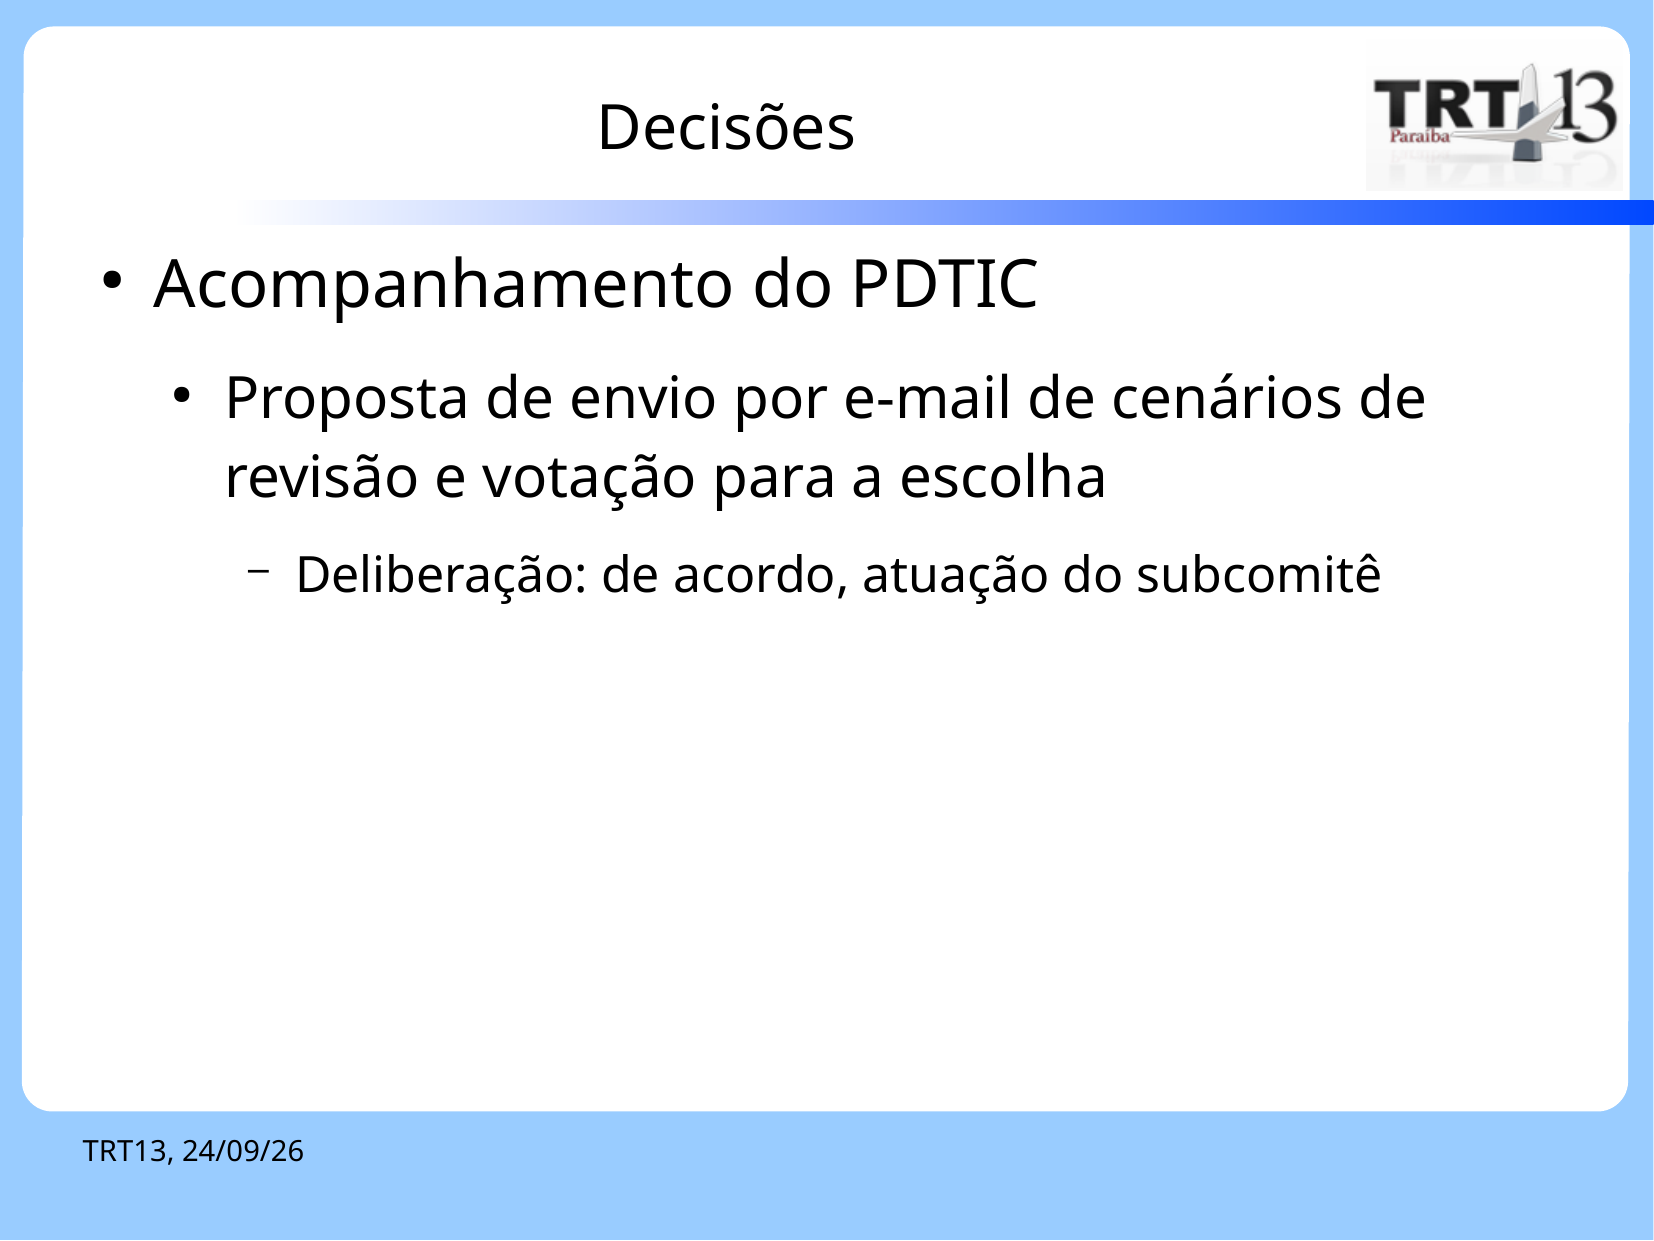

# Decisões
Acompanhamento do PDTIC
Proposta de envio por e-mail de cenários de revisão e votação para a escolha
Deliberação: de acordo, atuação do subcomitê